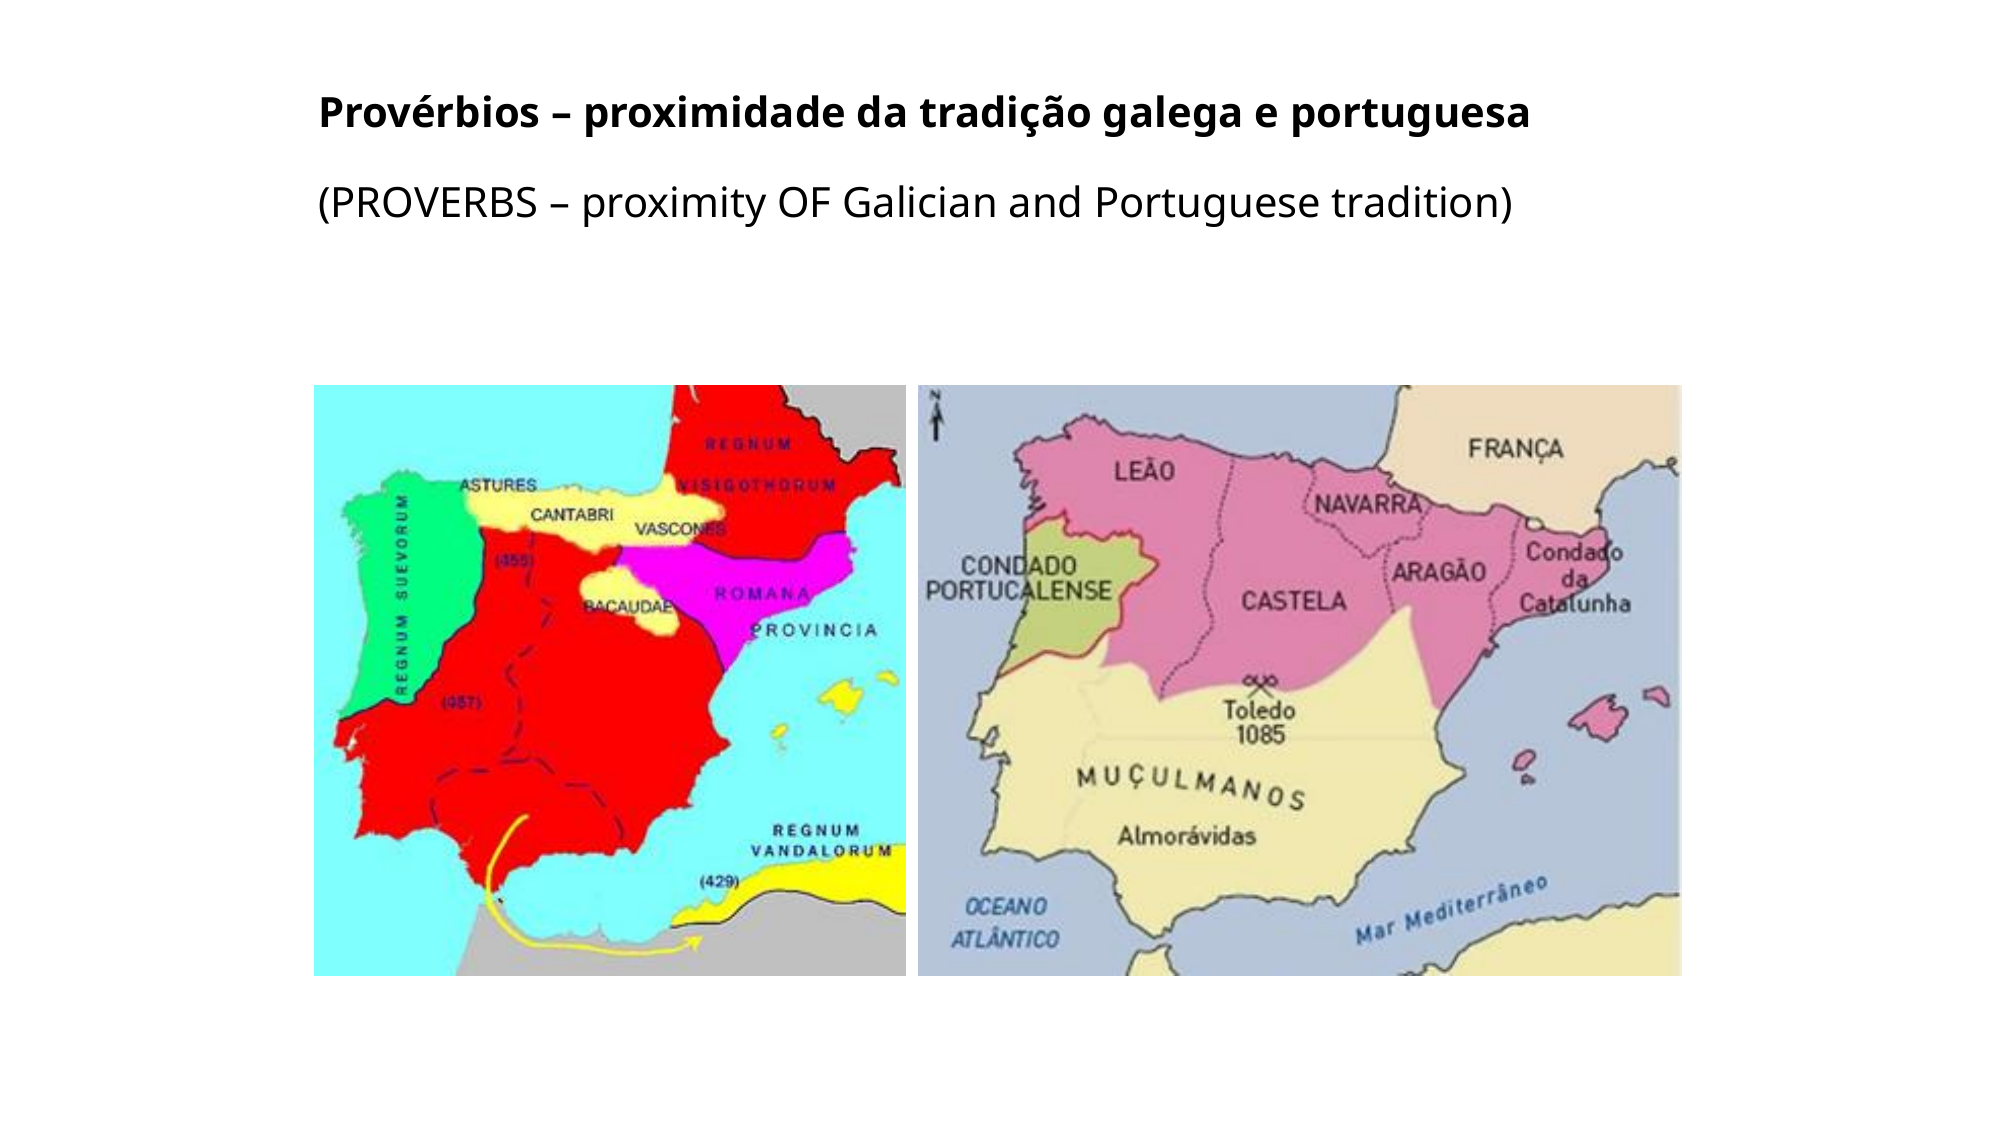

# Provérbios – proximidade da tradição galega e portuguesa (PROVERBS – proximity OF Galician and Portuguese tradition)